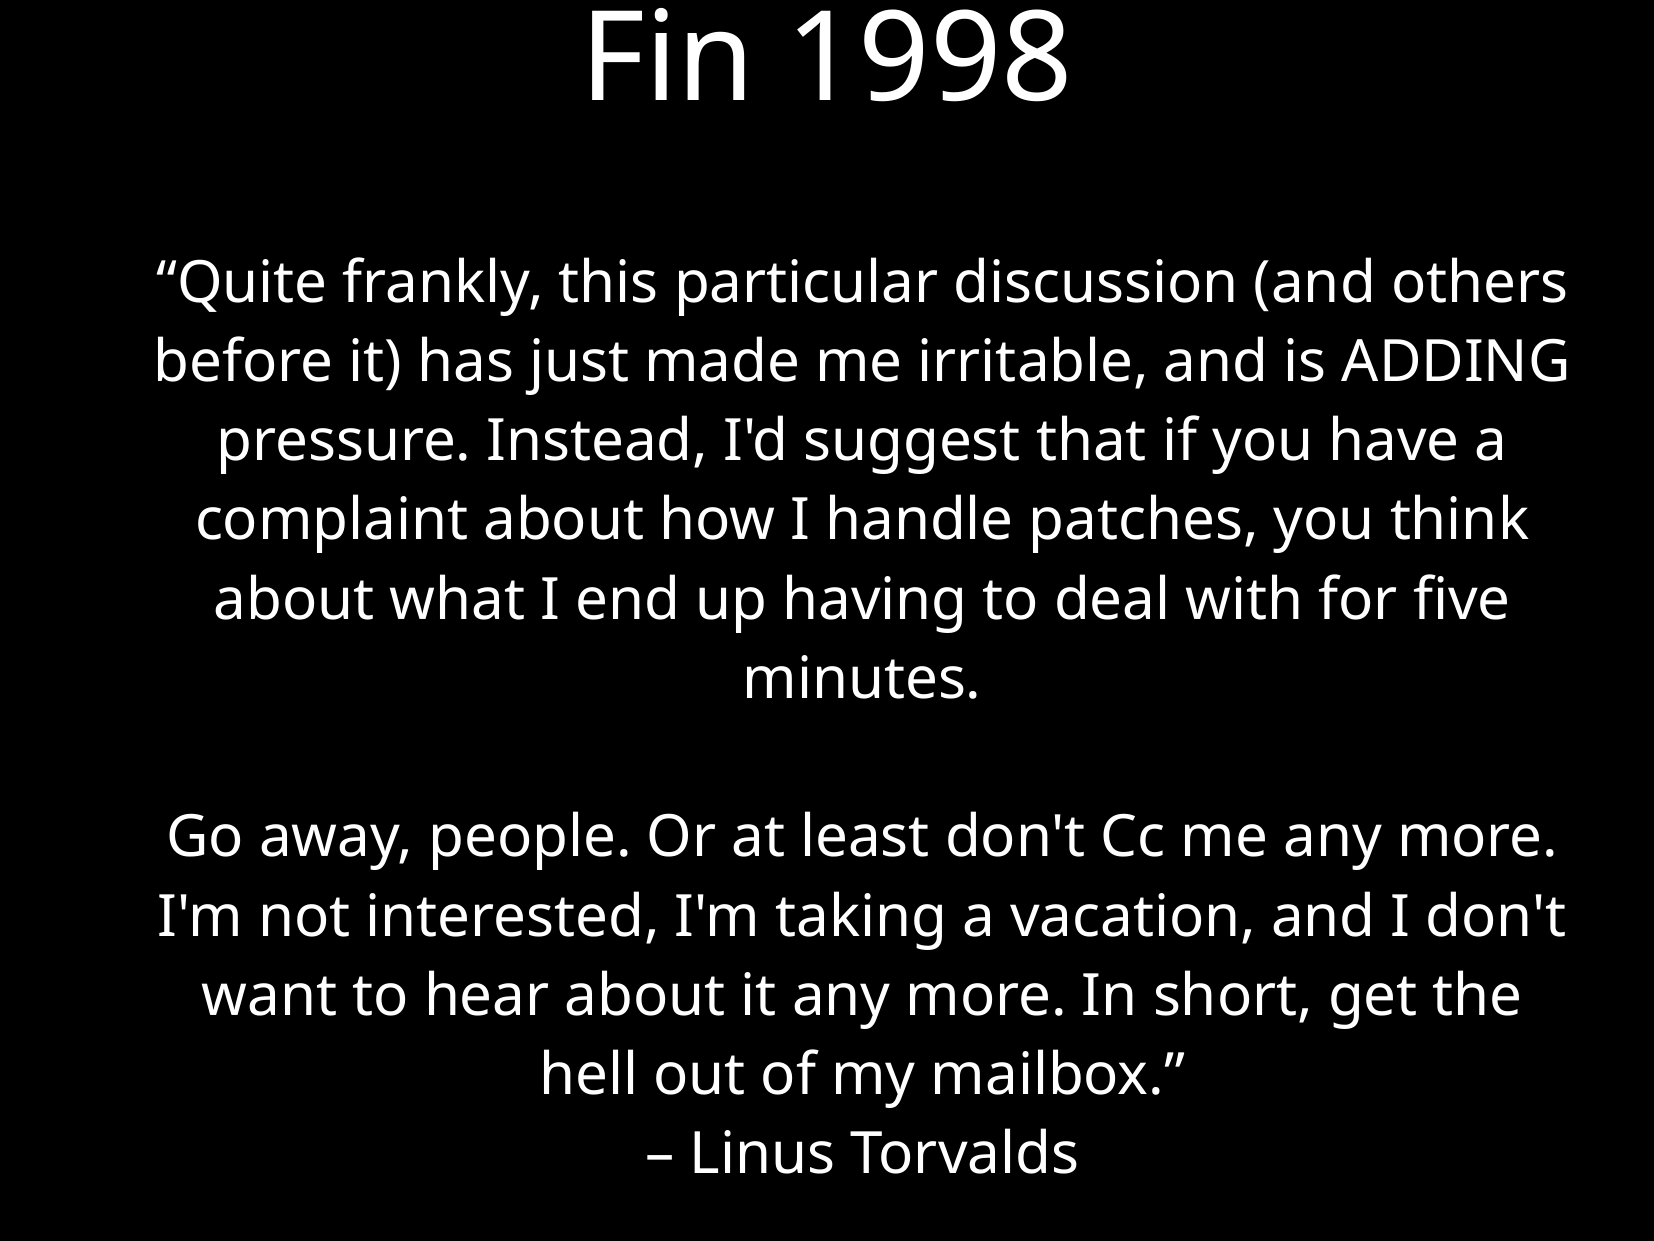

# Fin 1998
“Quite frankly, this particular discussion (and others before it) has just made me irritable, and is ADDING pressure. Instead, I'd suggest that if you have a complaint about how I handle patches, you think about what I end up having to deal with for five minutes.
Go away, people. Or at least don't Cc me any more. I'm not interested, I'm taking a vacation, and I don't want to hear about it any more. In short, get the hell out of my mailbox.”
– Linus Torvalds